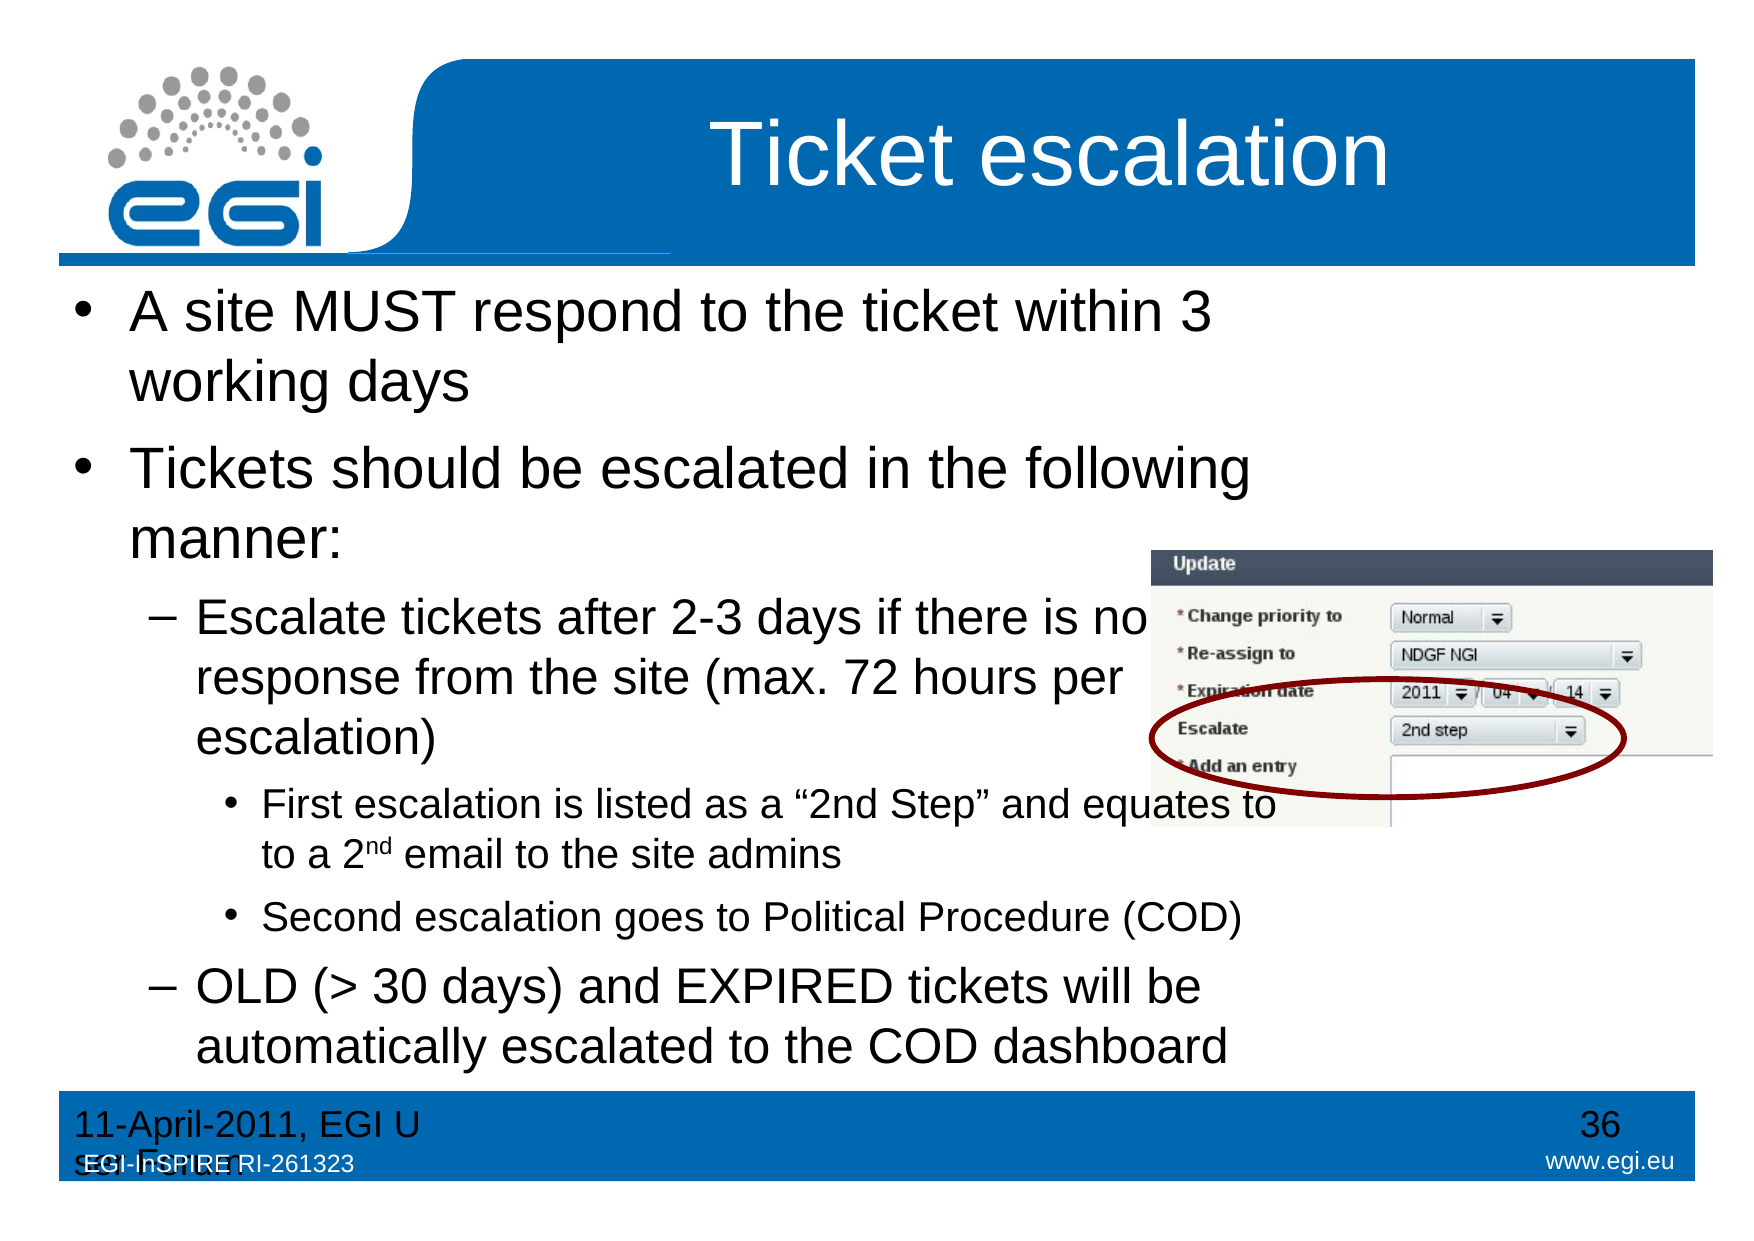

# Ticket escalation
A site MUST respond to the ticket within 3 working days
Tickets should be escalated in the following manner:
Escalate tickets after 2-3 days if there is no response from the site (max. 72 hours per escalation)
First escalation is listed as a “2nd Step” and equates to to a 2nd email to the site admins
Second escalation goes to Political Procedure (COD)
OLD (> 30 days) and EXPIRED tickets will be automatically escalated to the COD dashboard
11-April-2011, EGI User Forum
36
Training Guide